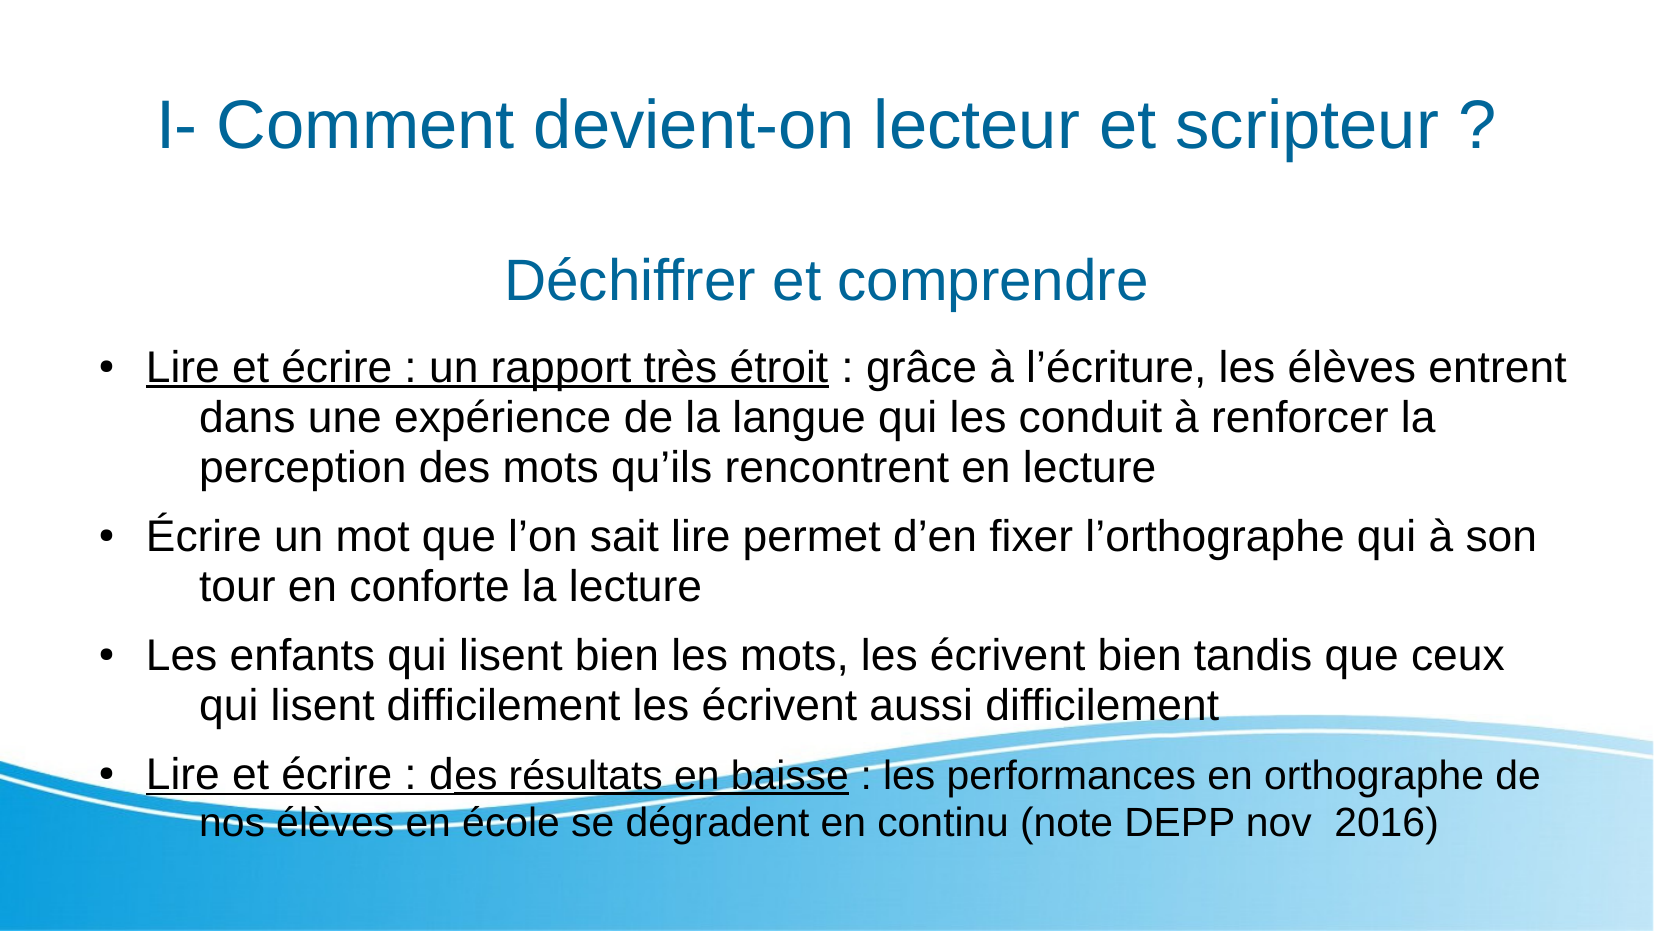

# I- Comment devient-on lecteur et scripteur ?
Déchiffrer et comprendre
Lire et écrire : un rapport très étroit : grâce à l’écriture, les élèves entrent dans une expérience de la langue qui les conduit à renforcer la perception des mots qu’ils rencontrent en lecture
Écrire un mot que l’on sait lire permet d’en fixer l’orthographe qui à son tour en conforte la lecture
Les enfants qui lisent bien les mots, les écrivent bien tandis que ceux qui lisent difficilement les écrivent aussi difficilement
Lire et écrire : des résultats en baisse : les performances en orthographe de nos élèves en école se dégradent en continu (note DEPP nov 2016)